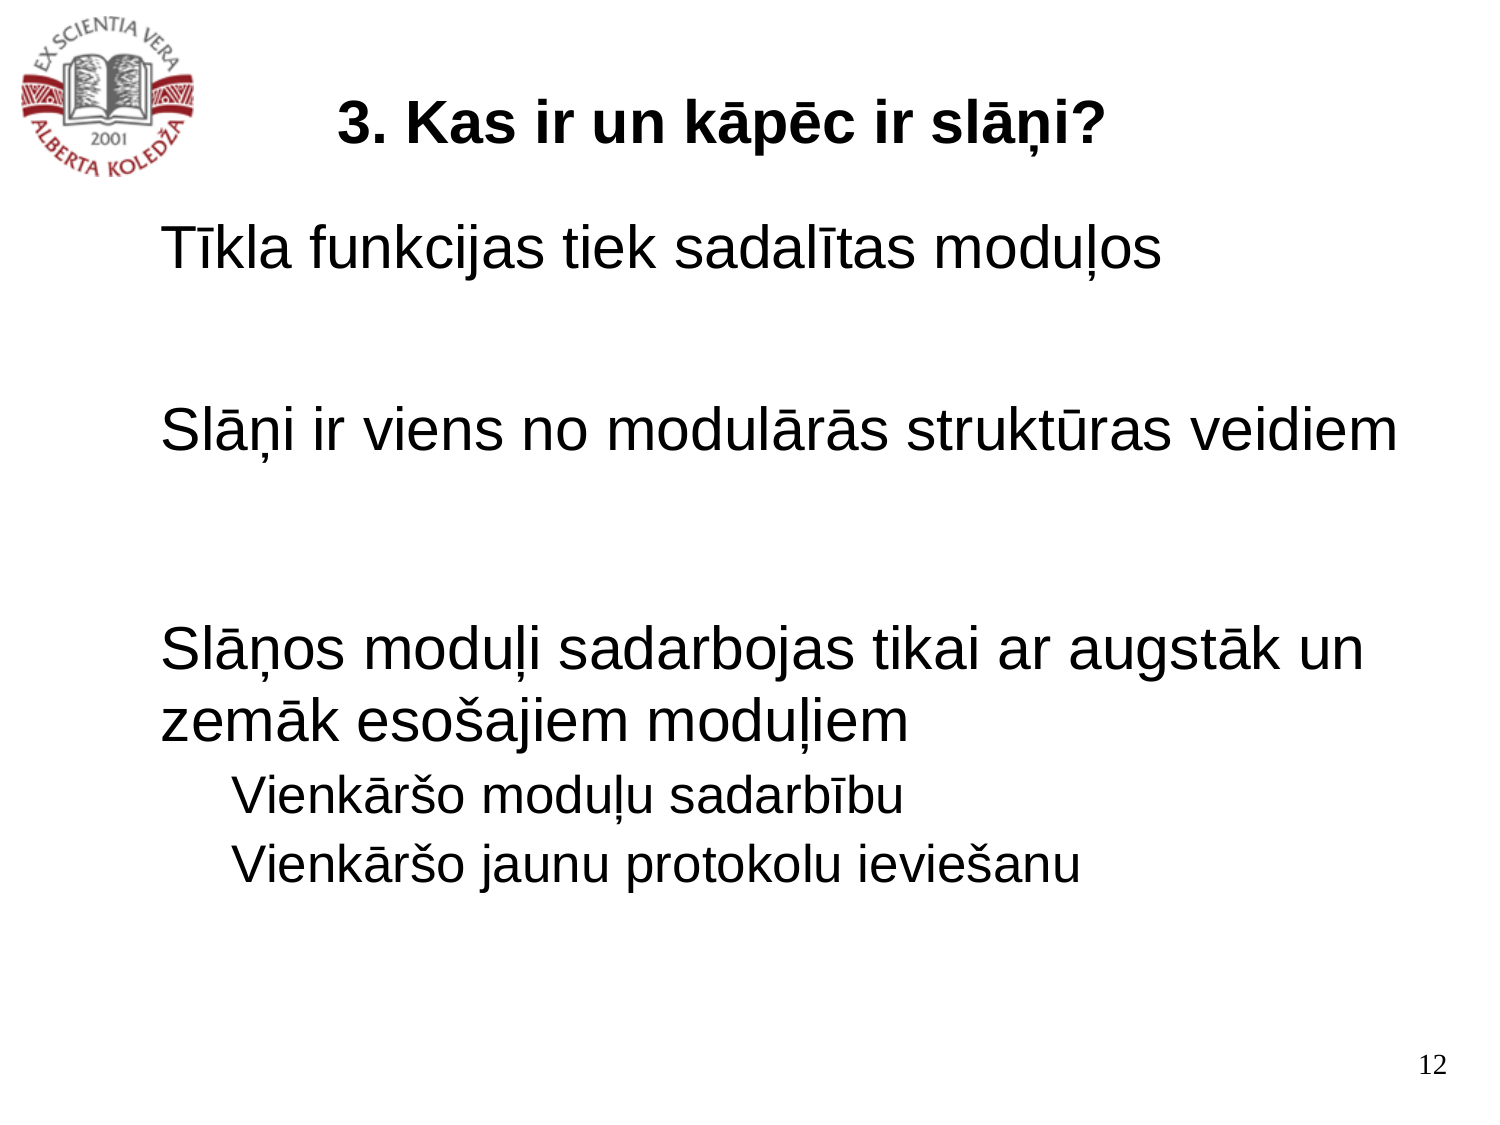

# 3. Kas ir un kāpēc ir slāņi?
Tīkla funkcijas tiek sadalītas moduļos
Slāņi ir viens no modulārās struktūras veidiem
Slāņos moduļi sadarbojas tikai ar augstāk un zemāk esošajiem moduļiem
Vienkāršo moduļu sadarbību
Vienkāršo jaunu protokolu ieviešanu